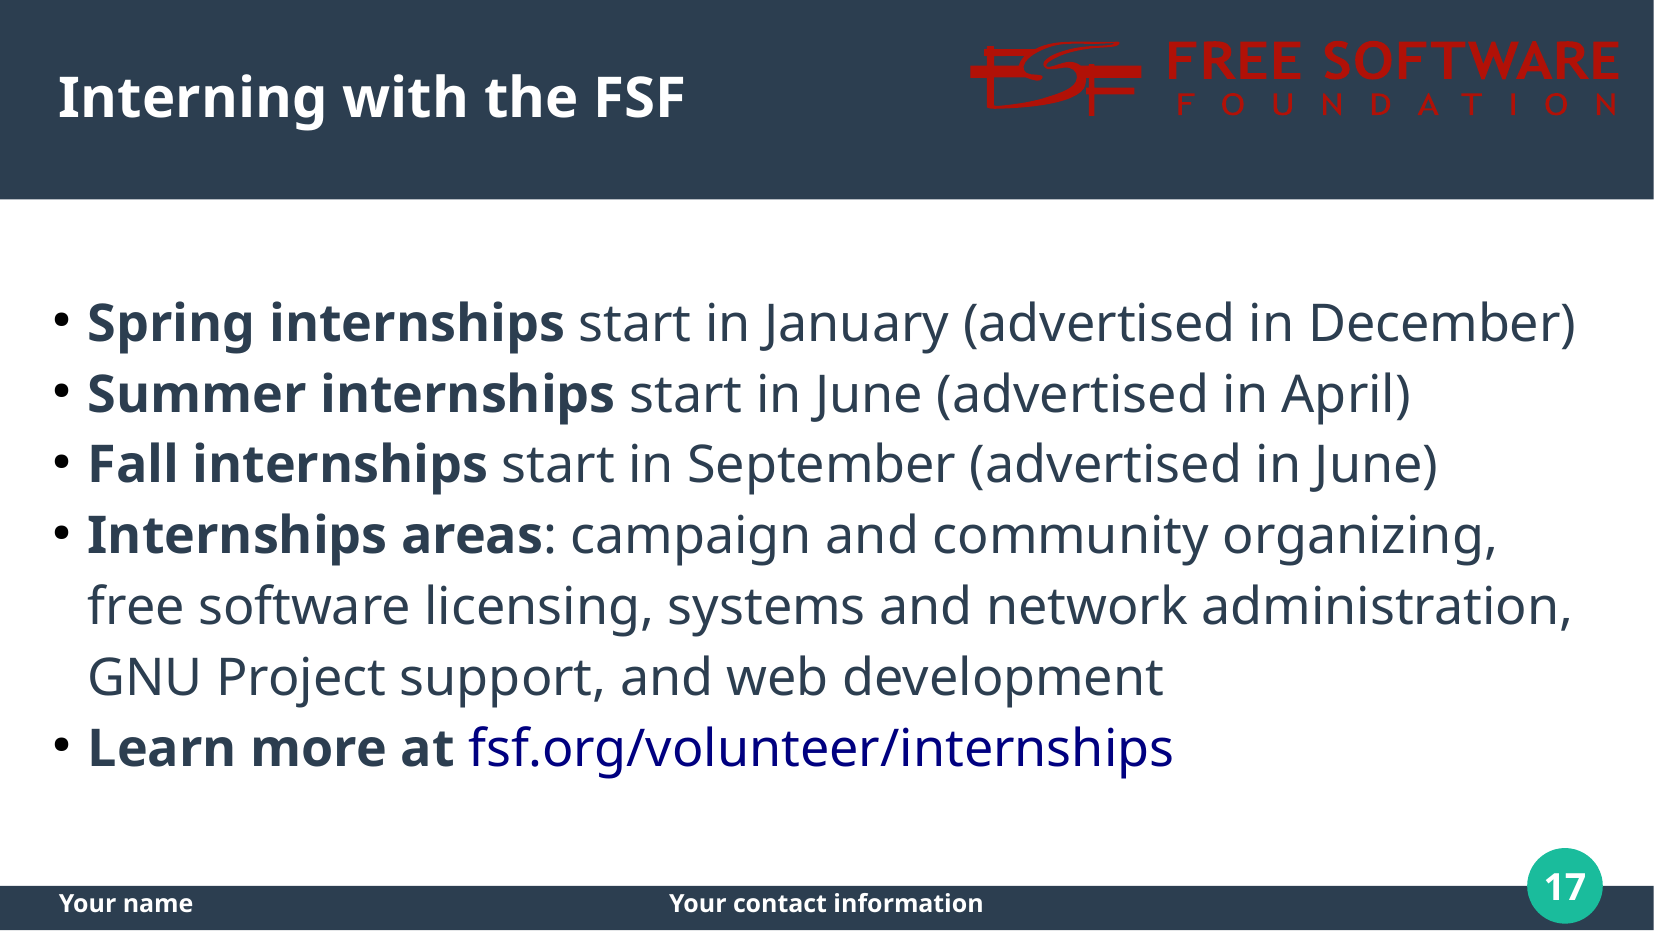

# Interning with the FSF
Spring internships start in January (advertised in December)
Summer internships start in June (advertised in April)
Fall internships start in September (advertised in June)
Internships areas: campaign and community organizing, free software licensing, systems and network administration, GNU Project support, and web development
Learn more at fsf.org/volunteer/internships
Your name
Your contact information